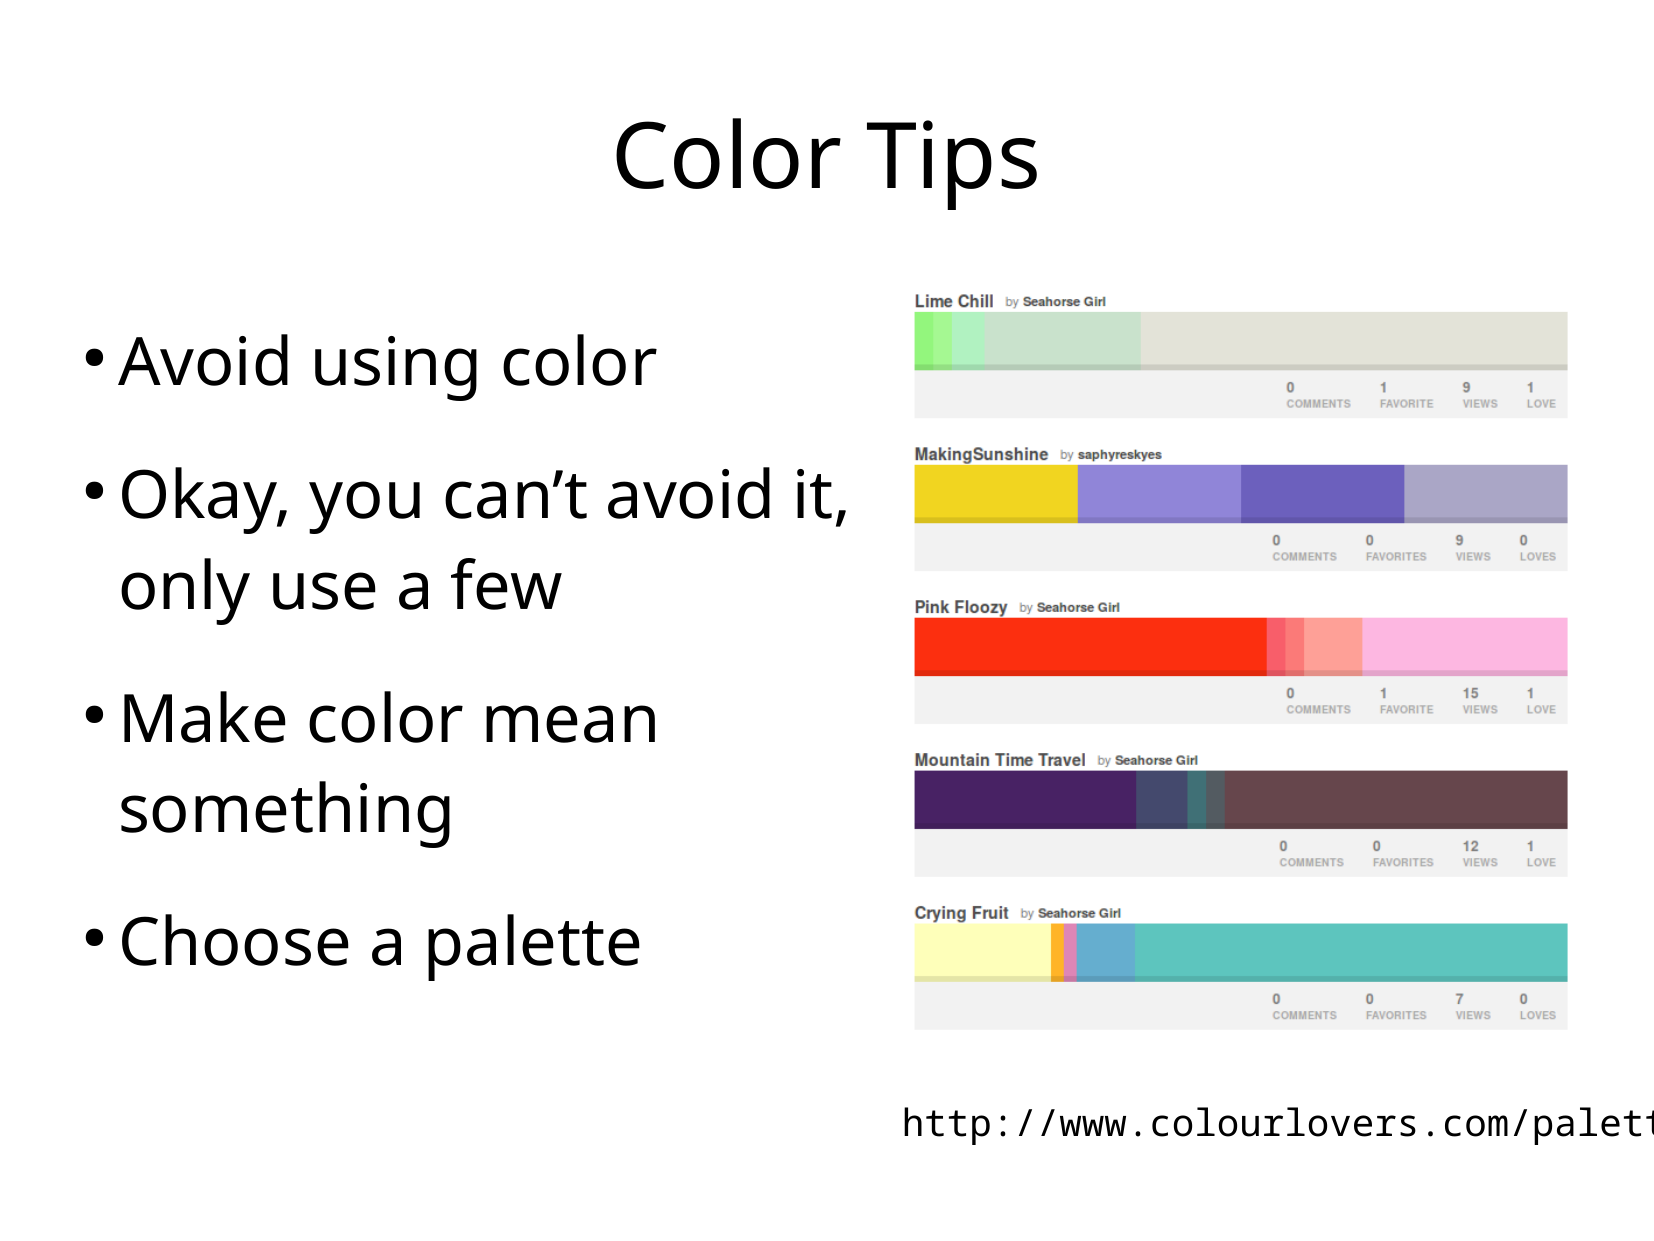

# Color Tips
Avoid using color
Okay, you can’t avoid it, only use a few
Make color mean something
Choose a palette
http://www.colourlovers.com/palettes